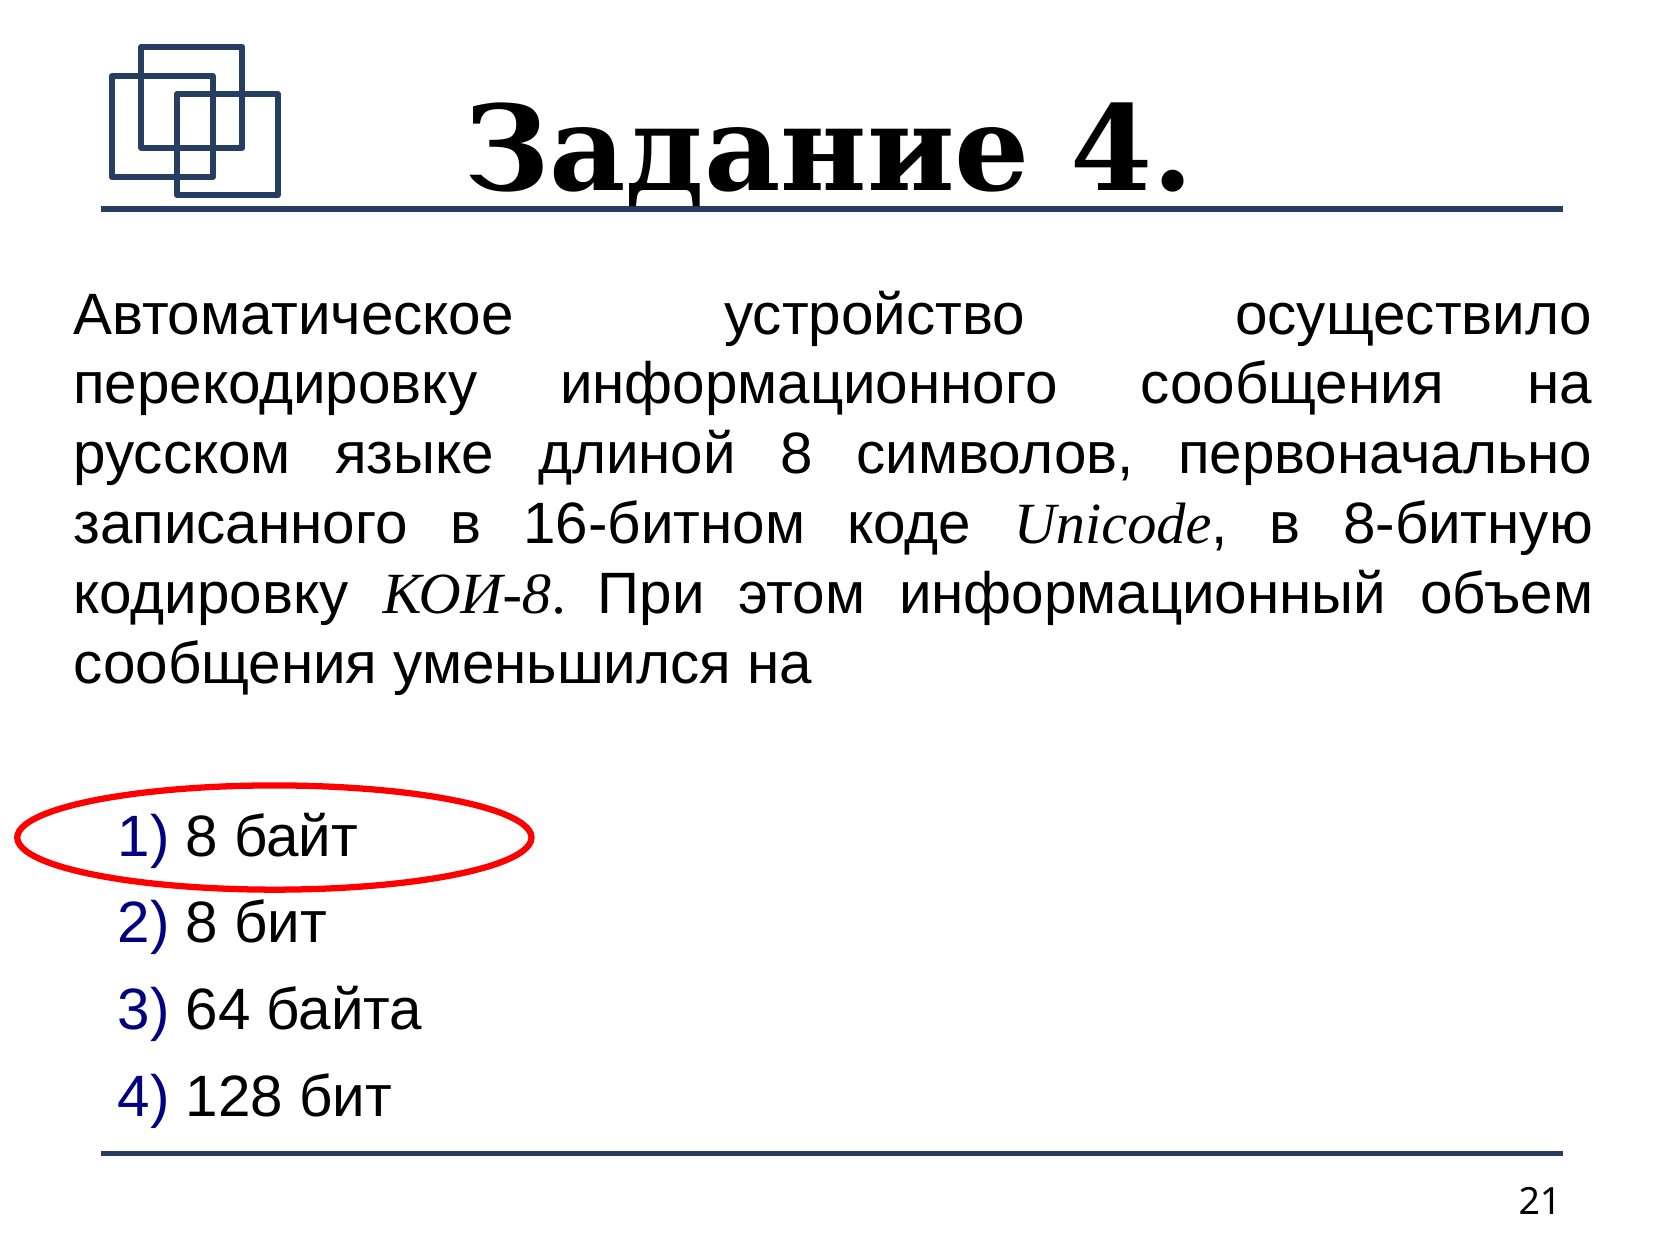

# Задание 4.
Автоматическое устройство осуществило перекодировку информационного сообщения на русском языке длиной 8 символов, первоначально записанного в 16-битном коде Unicode, в 8-битную кодировку КОИ-8. При этом информационный объем сообщения уменьшился на
 8 байт
 8 бит
 64 байта
 128 бит